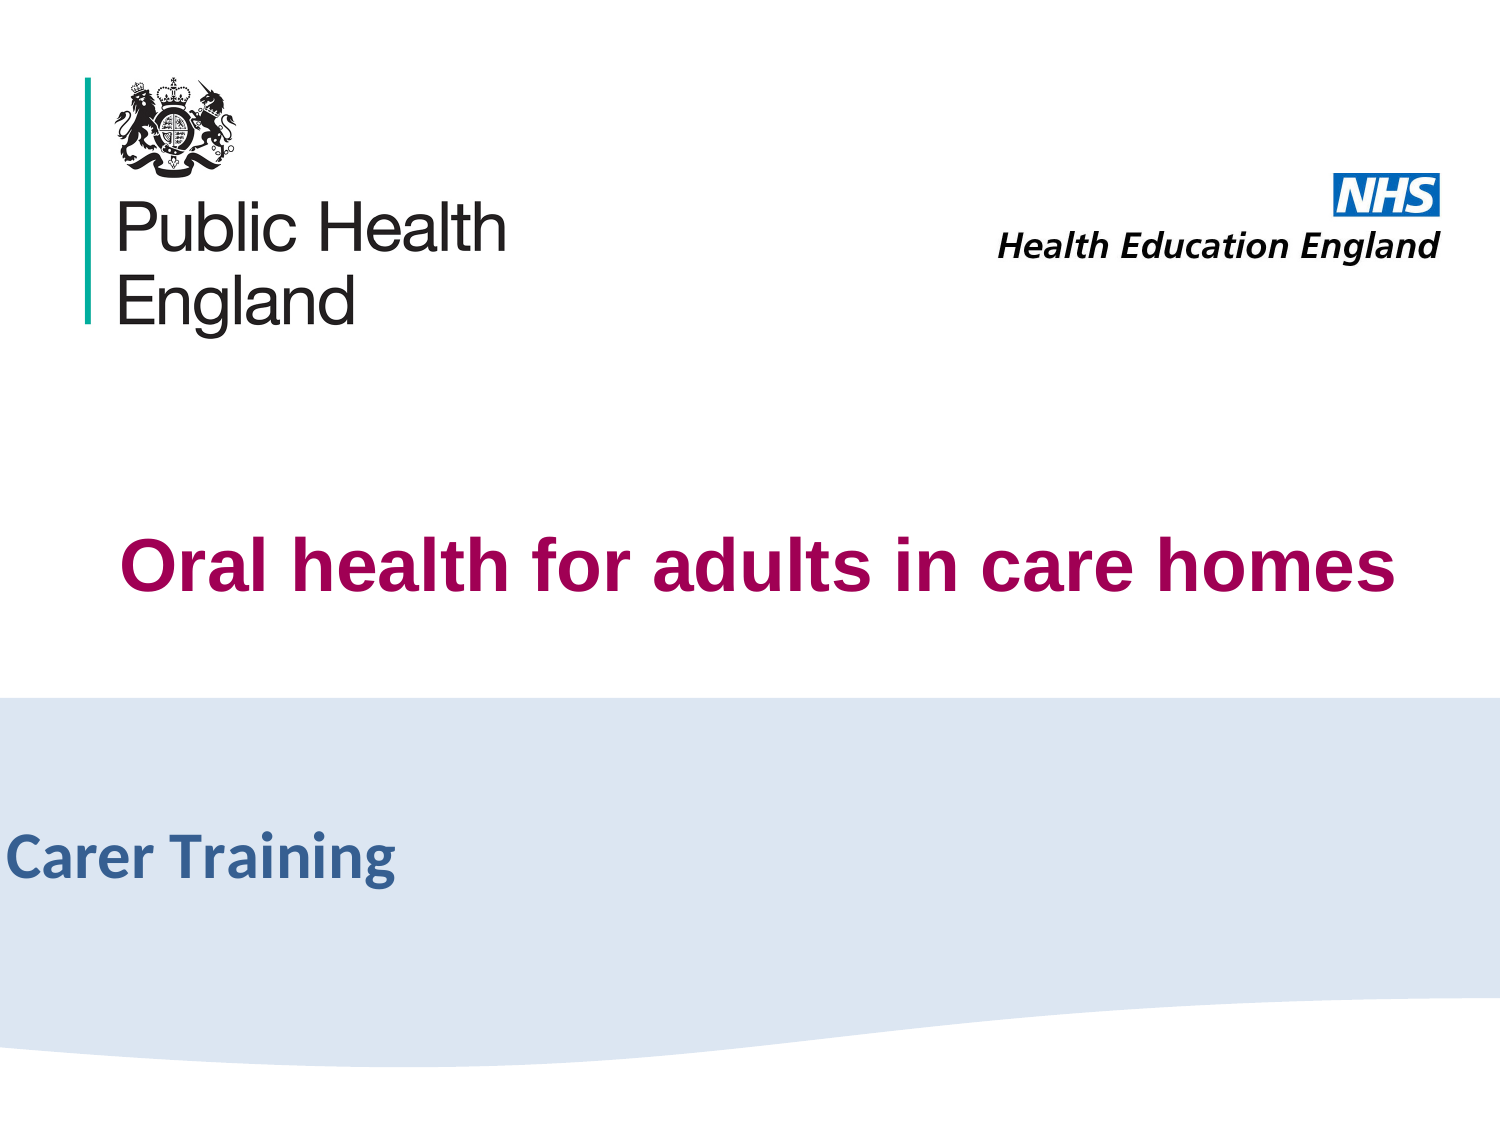

Oral health for adults in care homes
Carer Training